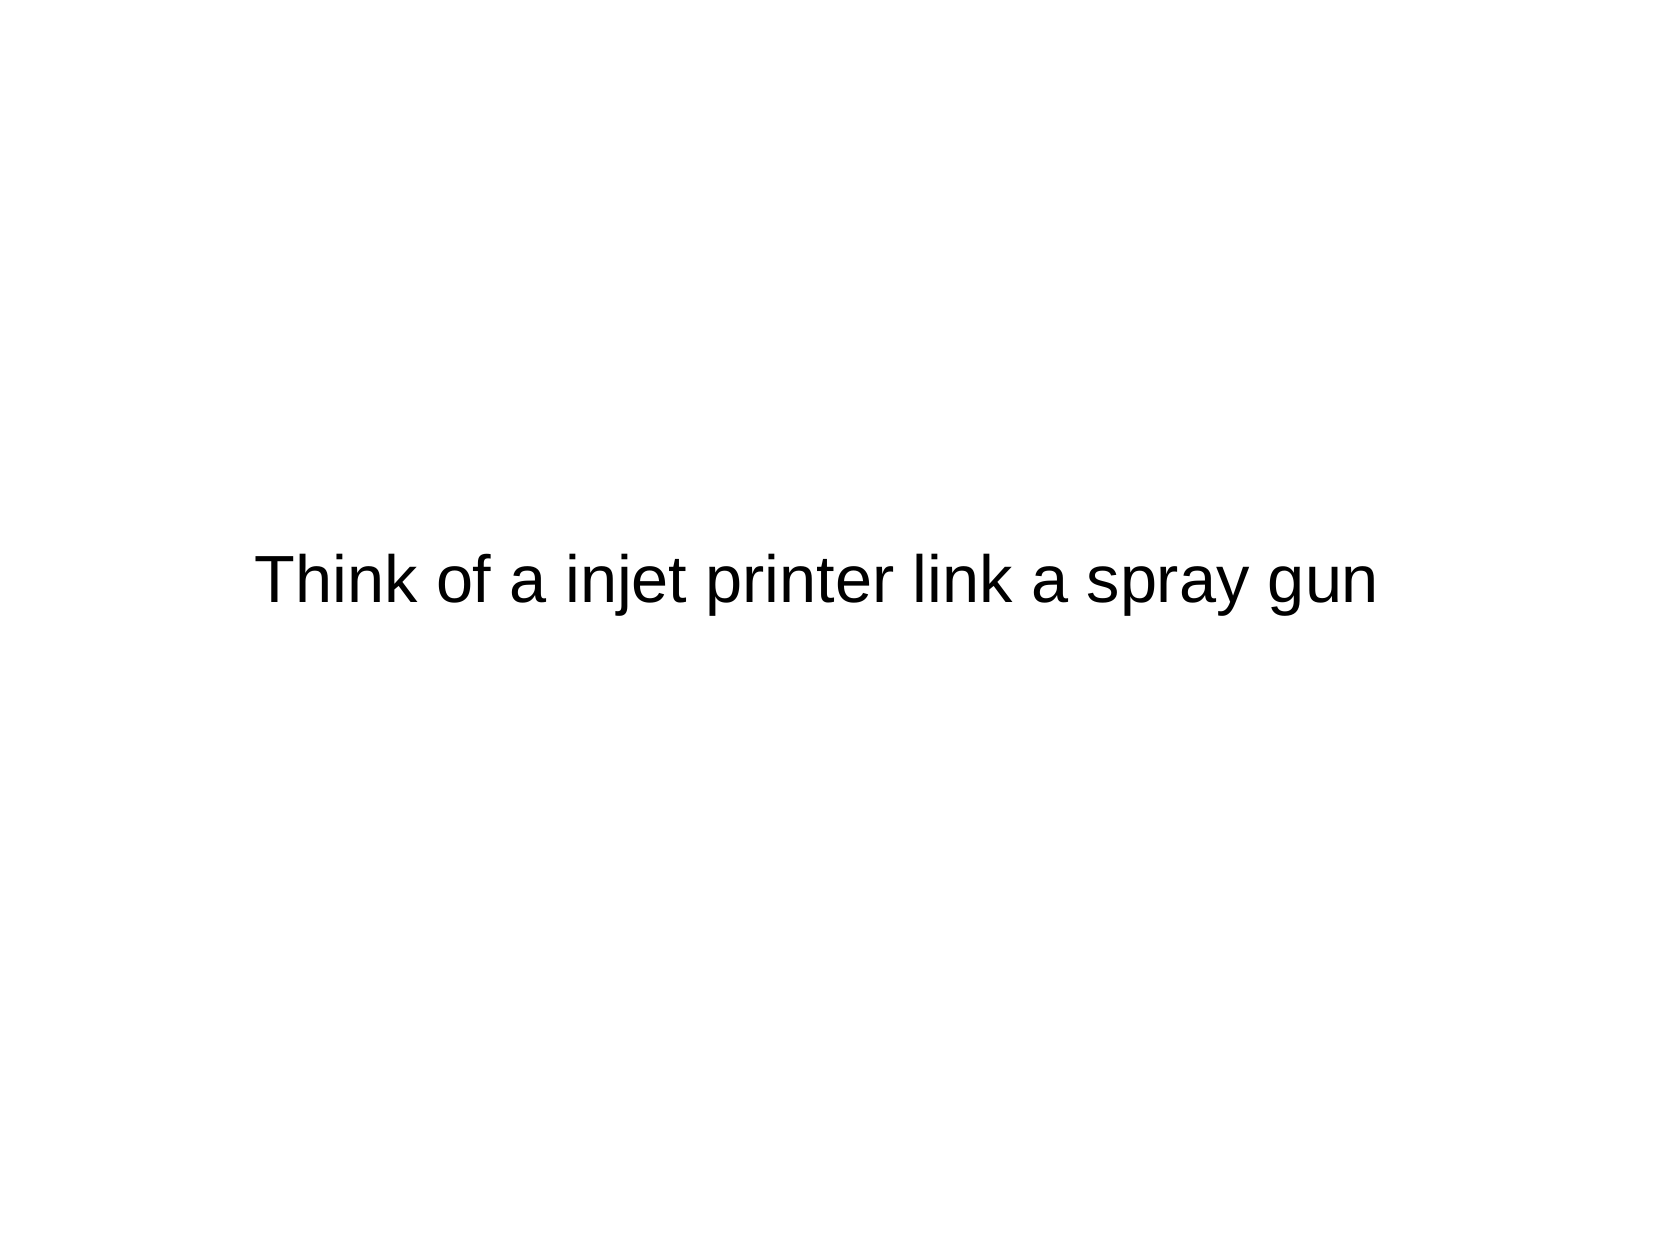

# Think of a injet printer link a spray gun